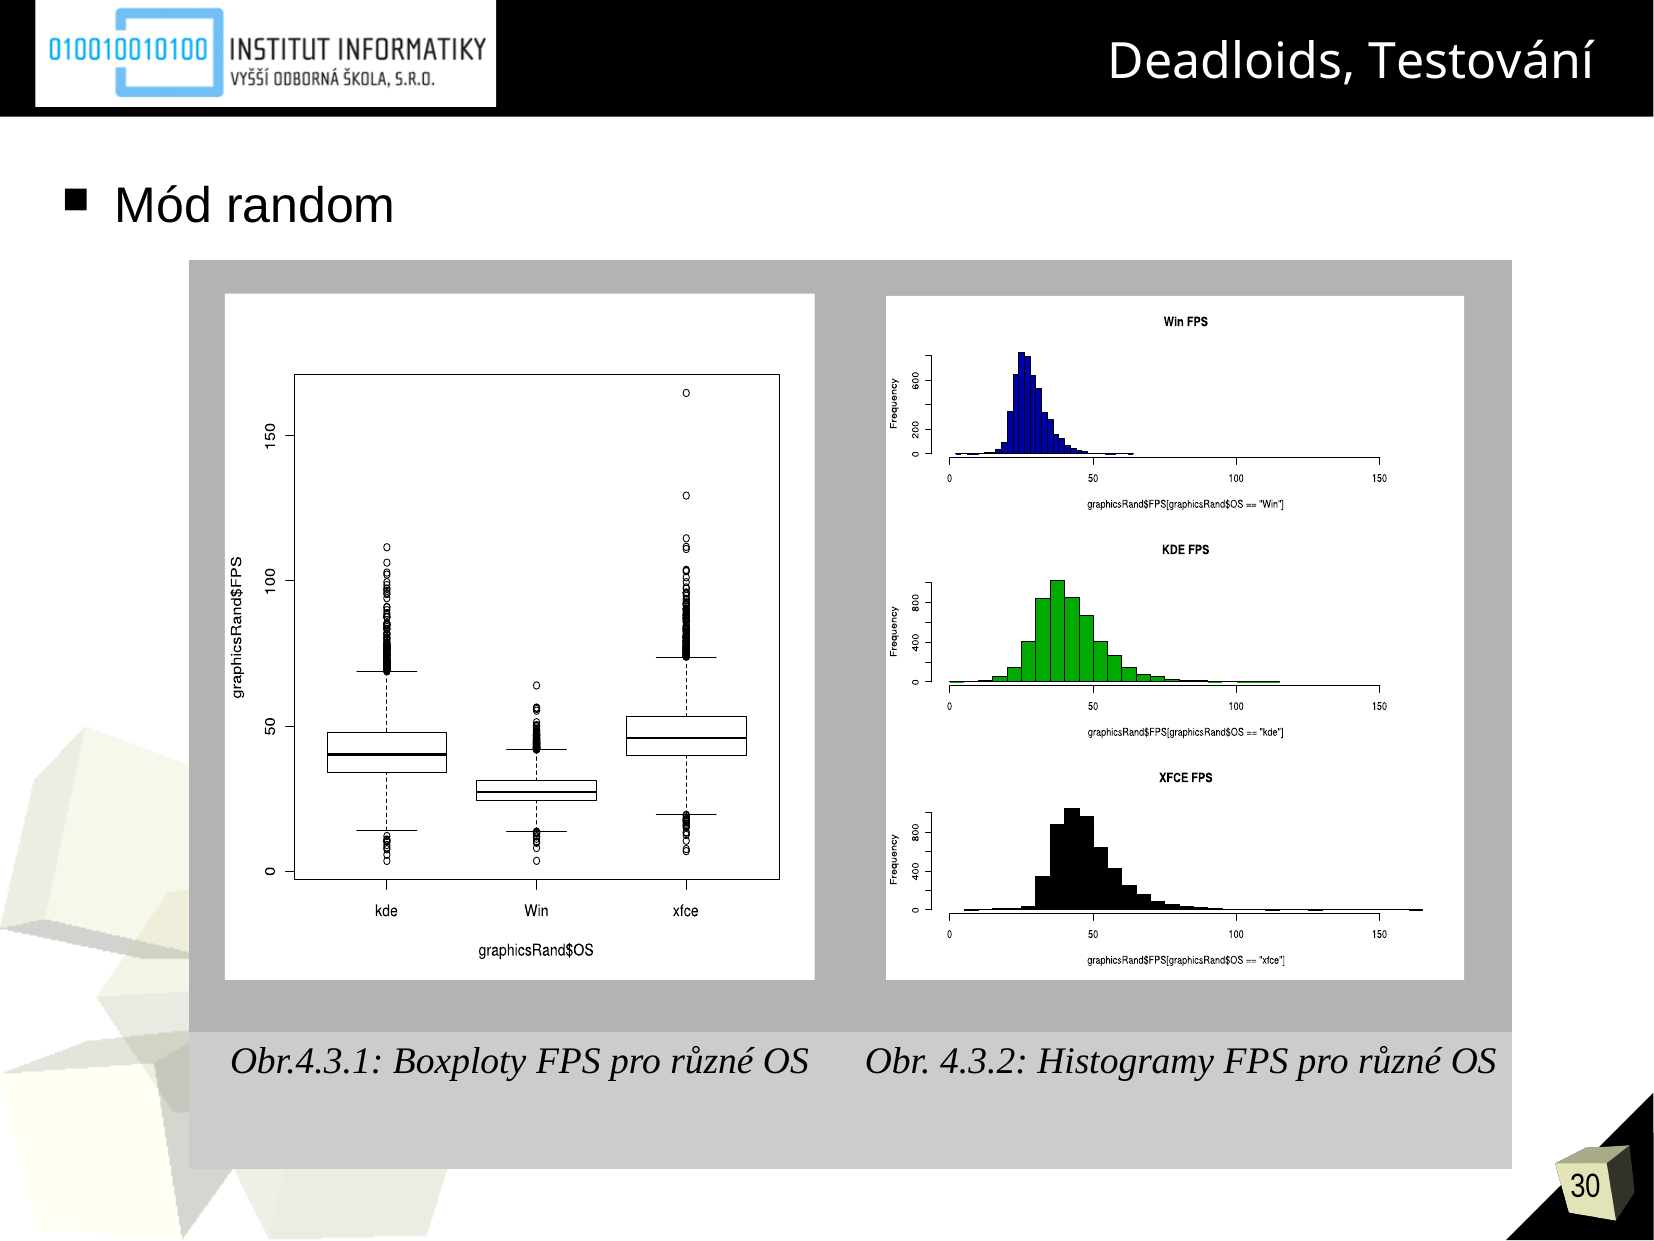

# Deadloids, Testování
Mód random
| | |
| --- | --- |
| Obr.4.3.1: Boxploty FPS pro různé OS | Obr. 4.3.2: Histogramy FPS pro různé OS |